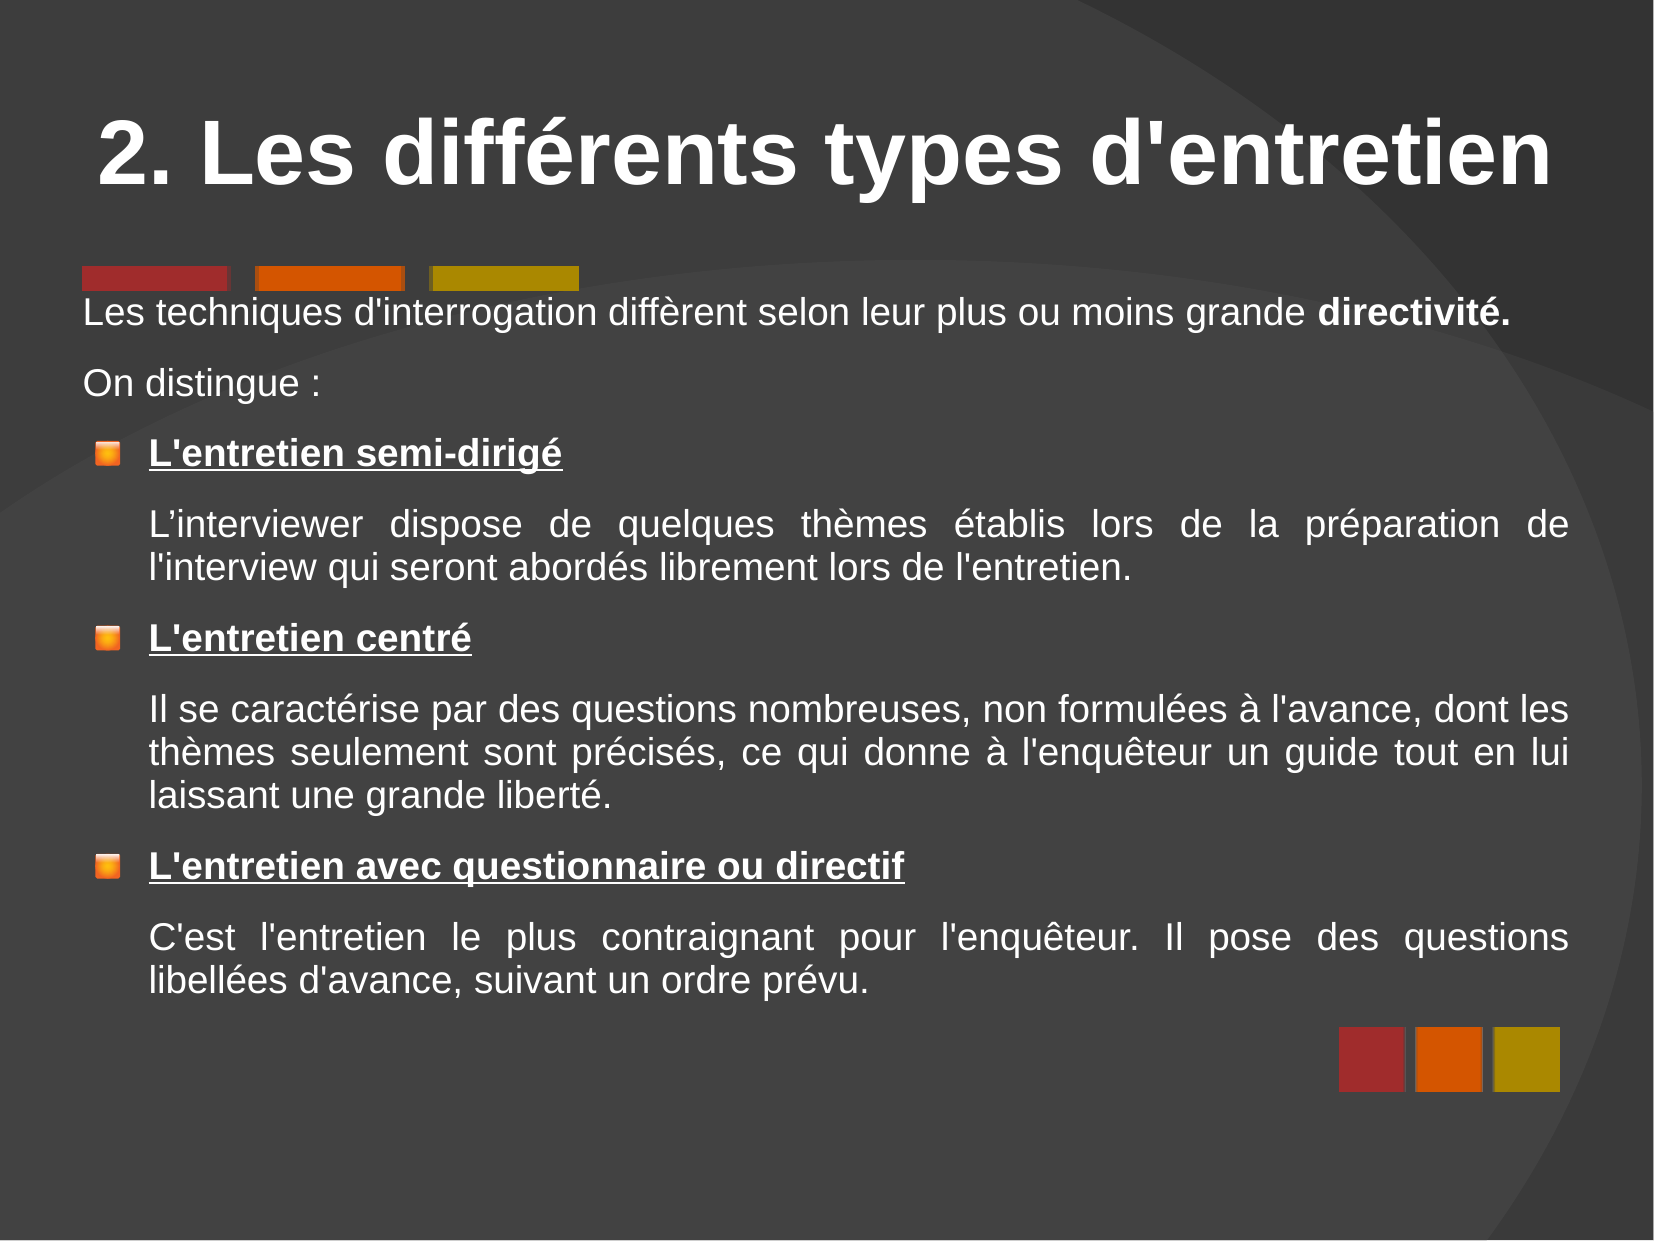

# 2. Les différents types d'entretien
Les techniques d'interrogation diffèrent selon leur plus ou moins grande directivité.
On distingue :
L'entretien semi-dirigé
L’interviewer dispose de quelques thèmes établis lors de la préparation de l'interview qui seront abordés librement lors de l'entretien.
L'entretien centré
Il se caractérise par des questions nombreuses, non formulées à l'avance, dont les thèmes seulement sont précisés, ce qui donne à l'enquêteur un guide tout en lui laissant une grande liberté.
L'entretien avec questionnaire ou directif
C'est l'entretien le plus contraignant pour l'enquêteur. Il pose des questions libellées d'avance, suivant un ordre prévu.